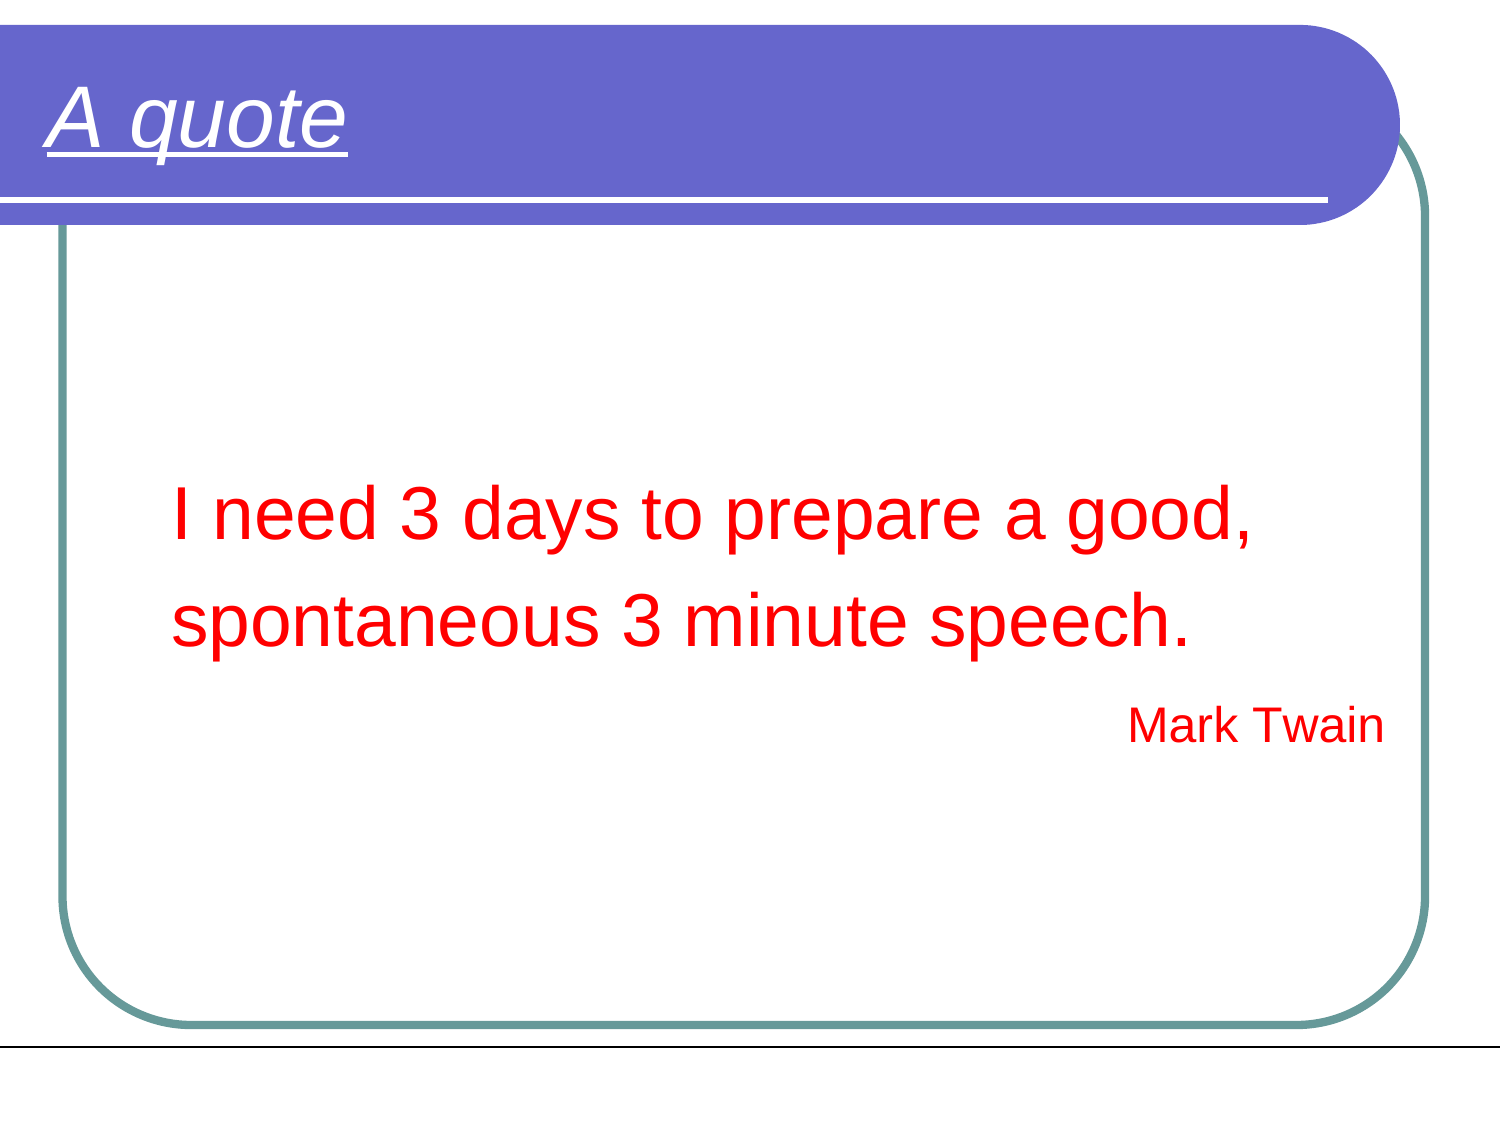

# A quote
	I need 3 days to prepare a good,
	spontaneous 3 minute speech.
 	Mark Twain